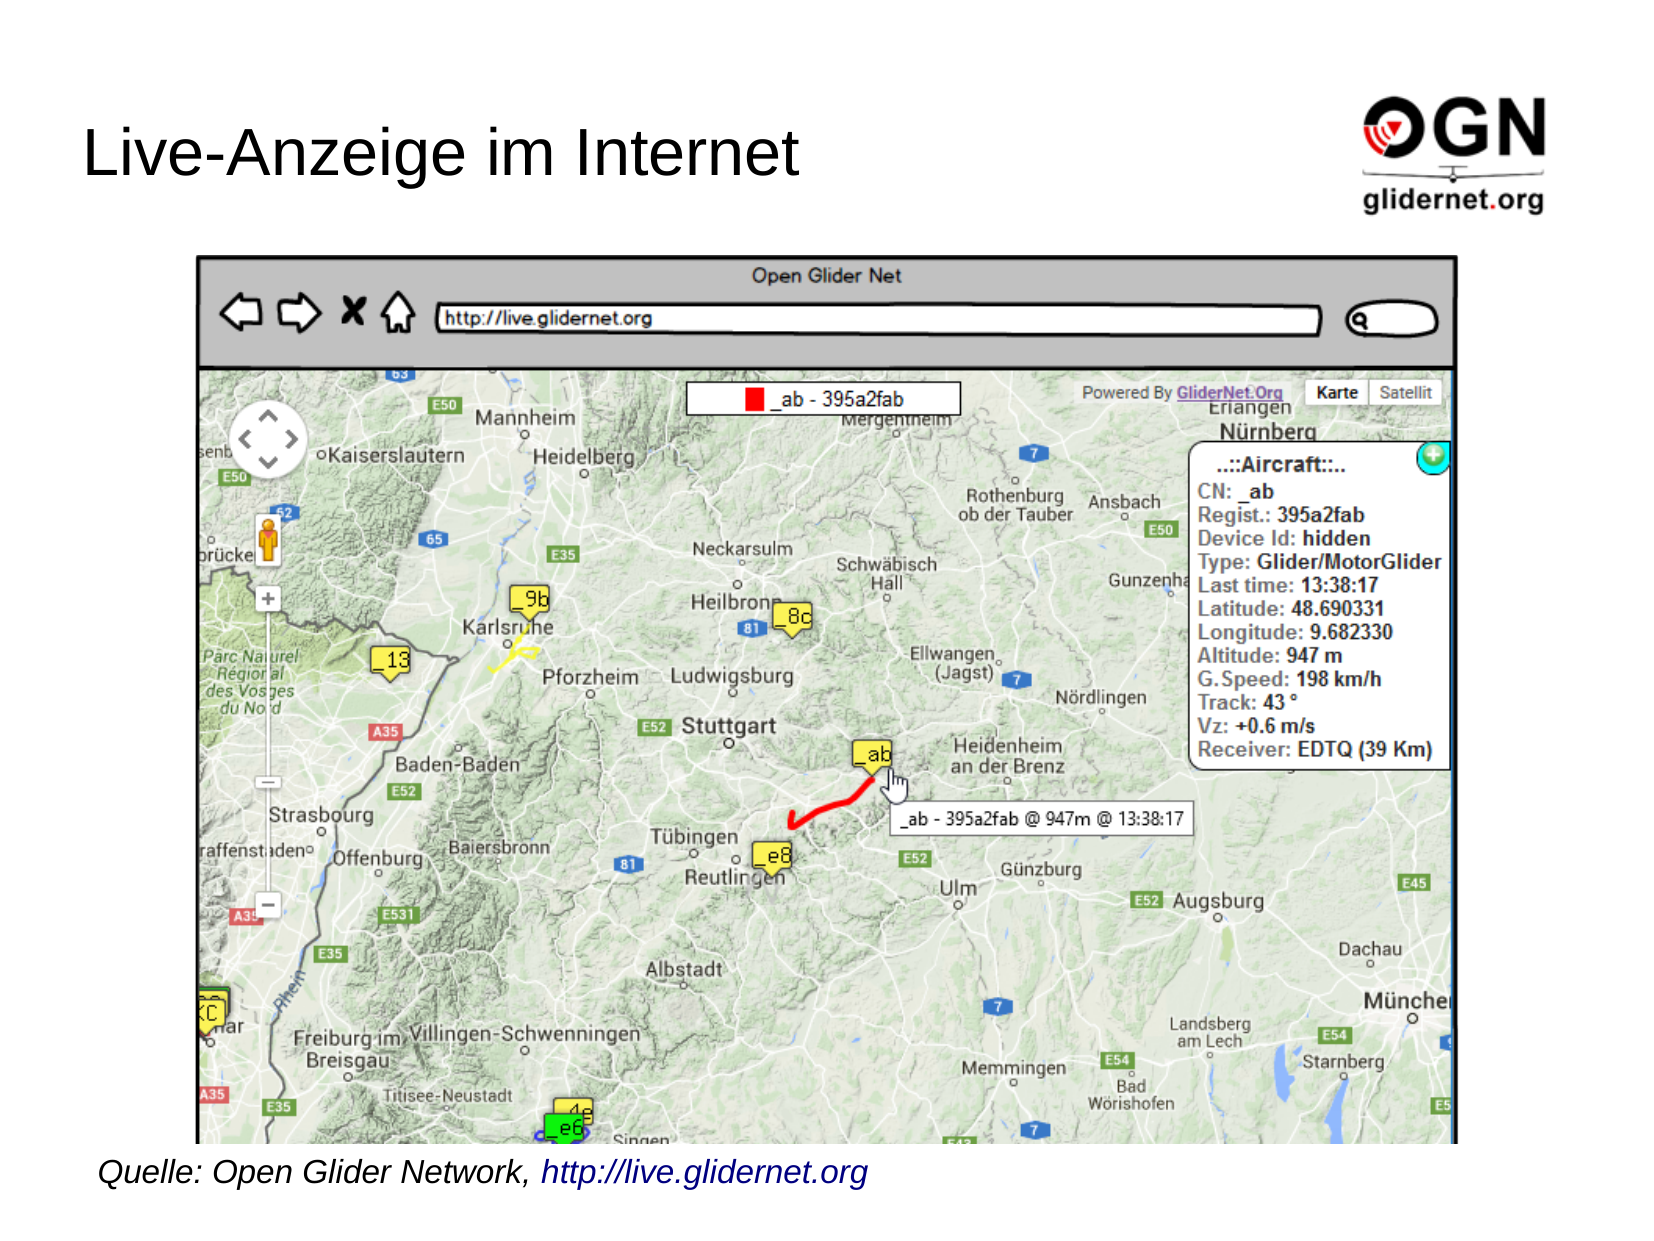

# Live-Anzeige im Internet
Quelle: Open Glider Network, http://live.glidernet.org